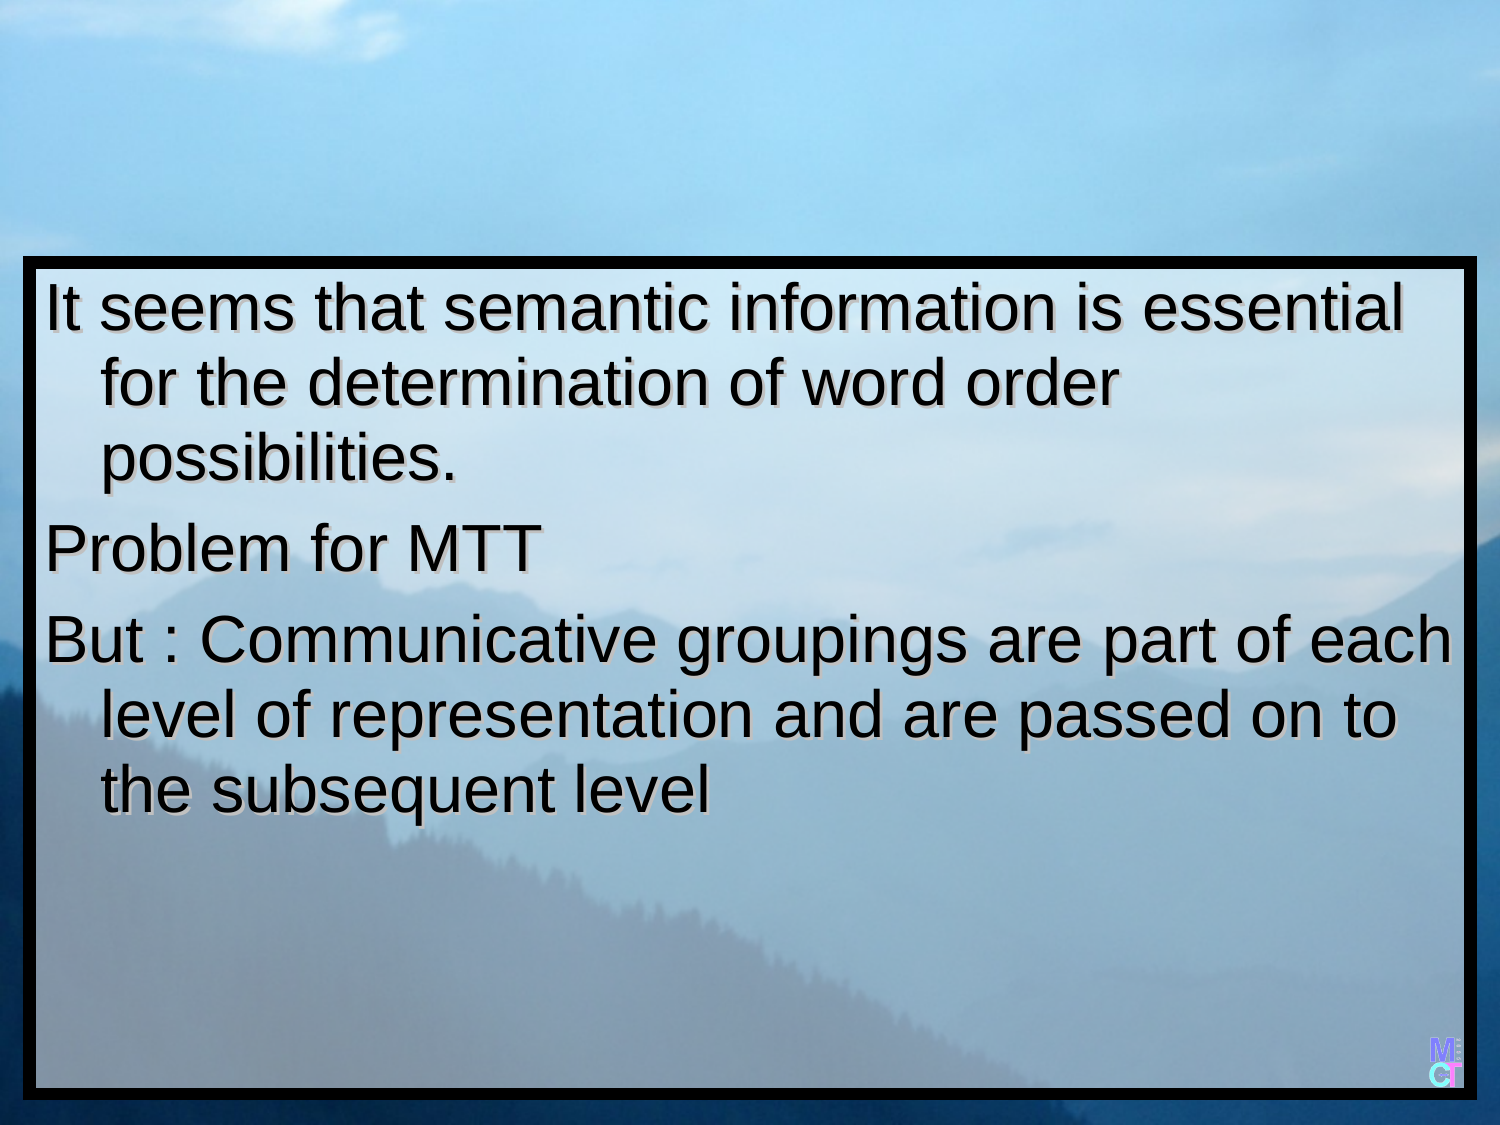

#
It seems that semantic information is essential for the determination of word order possibilities.
Problem for MTT
But : Communicative groupings are part of each level of representation and are passed on to the subsequent level